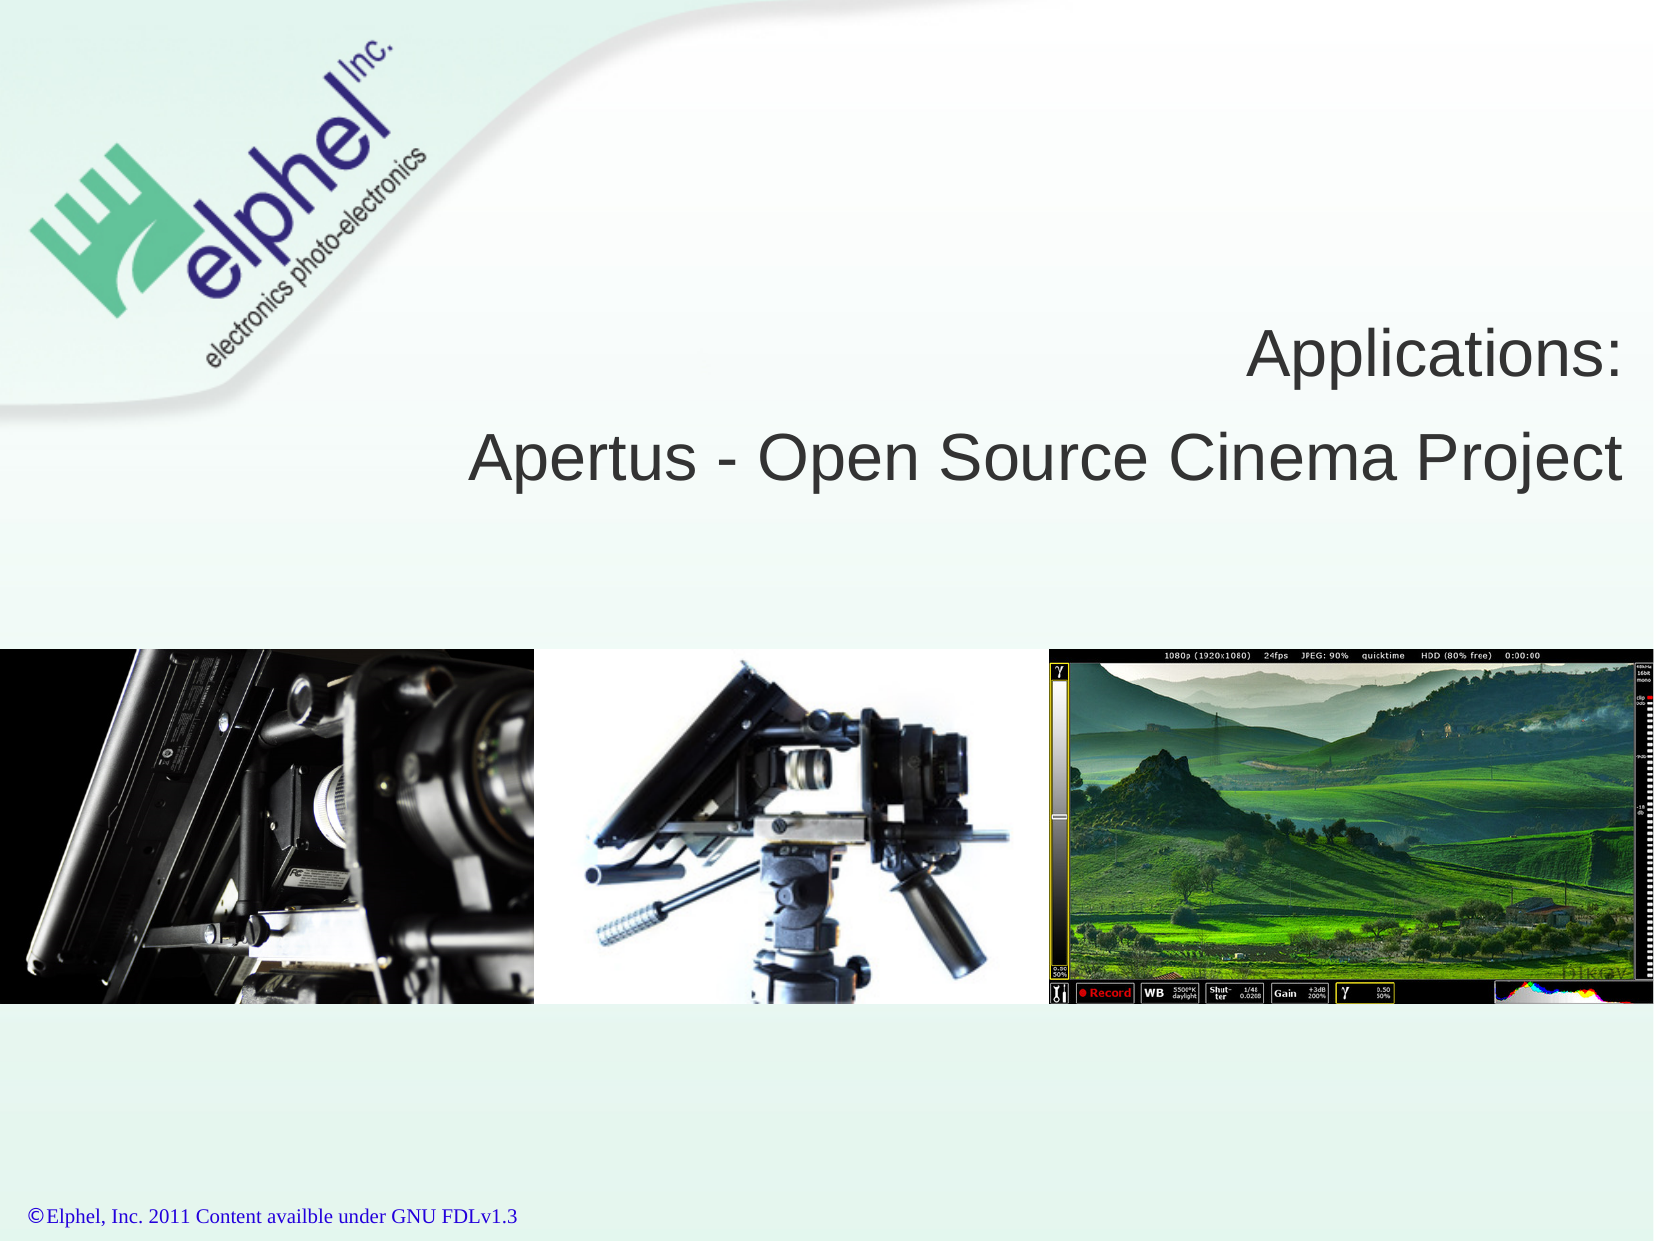

# Applications:
Apertus - Open Source Cinema Project